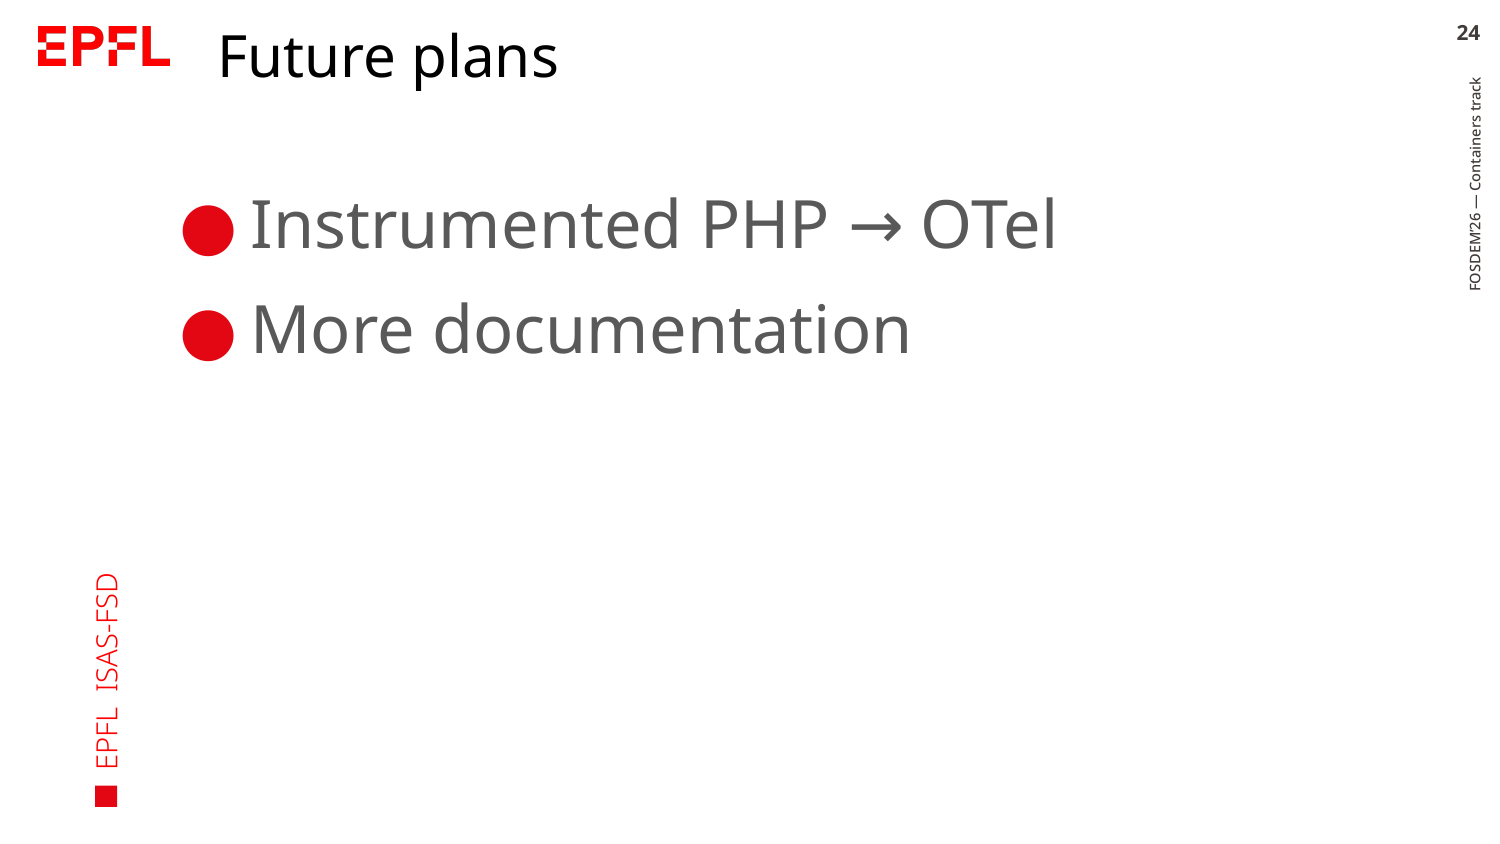

# Future plans
Instrumented PHP → OTel
More documentation